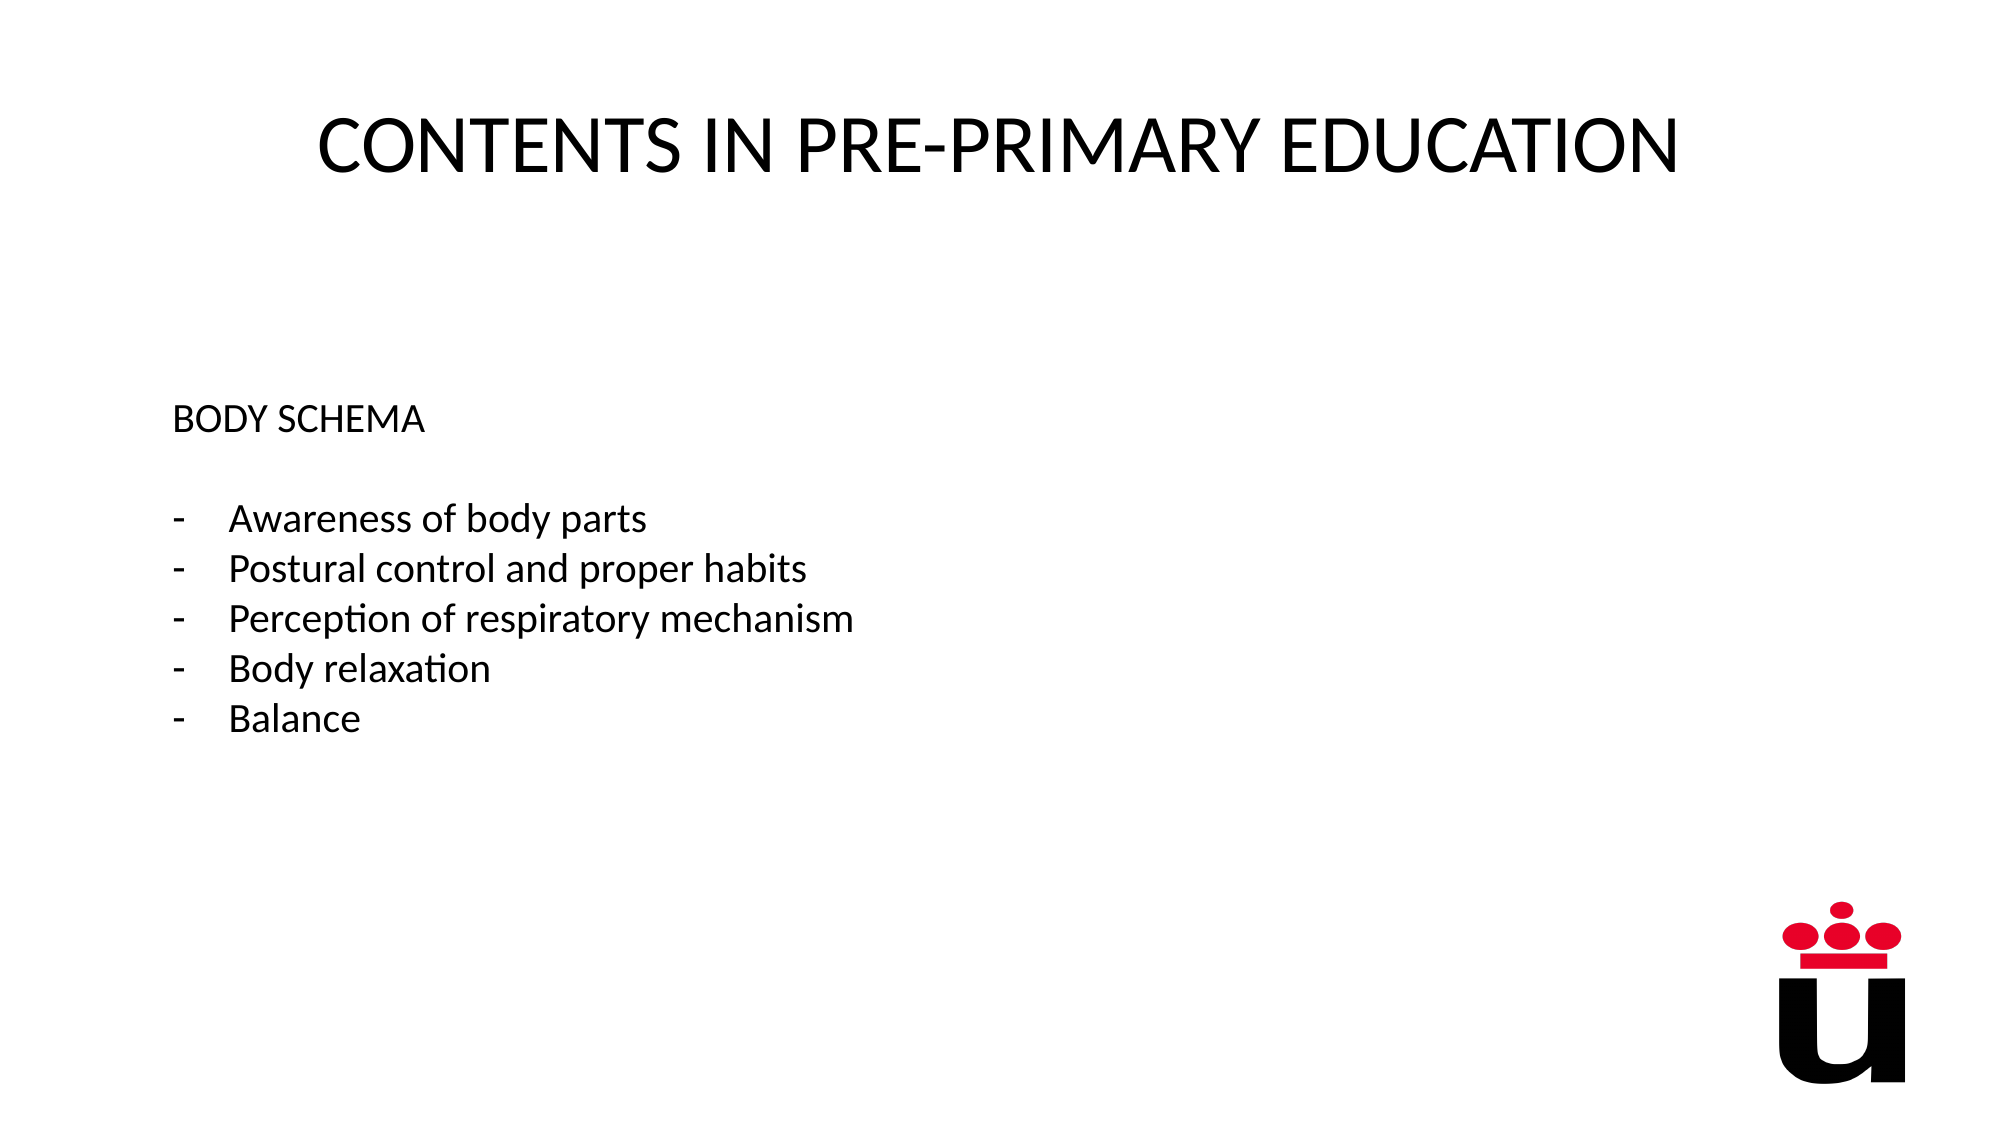

CONTENTS IN PRE-PRIMARY EDUCATION
BODY SCHEMA
Awareness of body parts
Postural control and proper habits
Perception of respiratory mechanism
Body relaxation
Balance